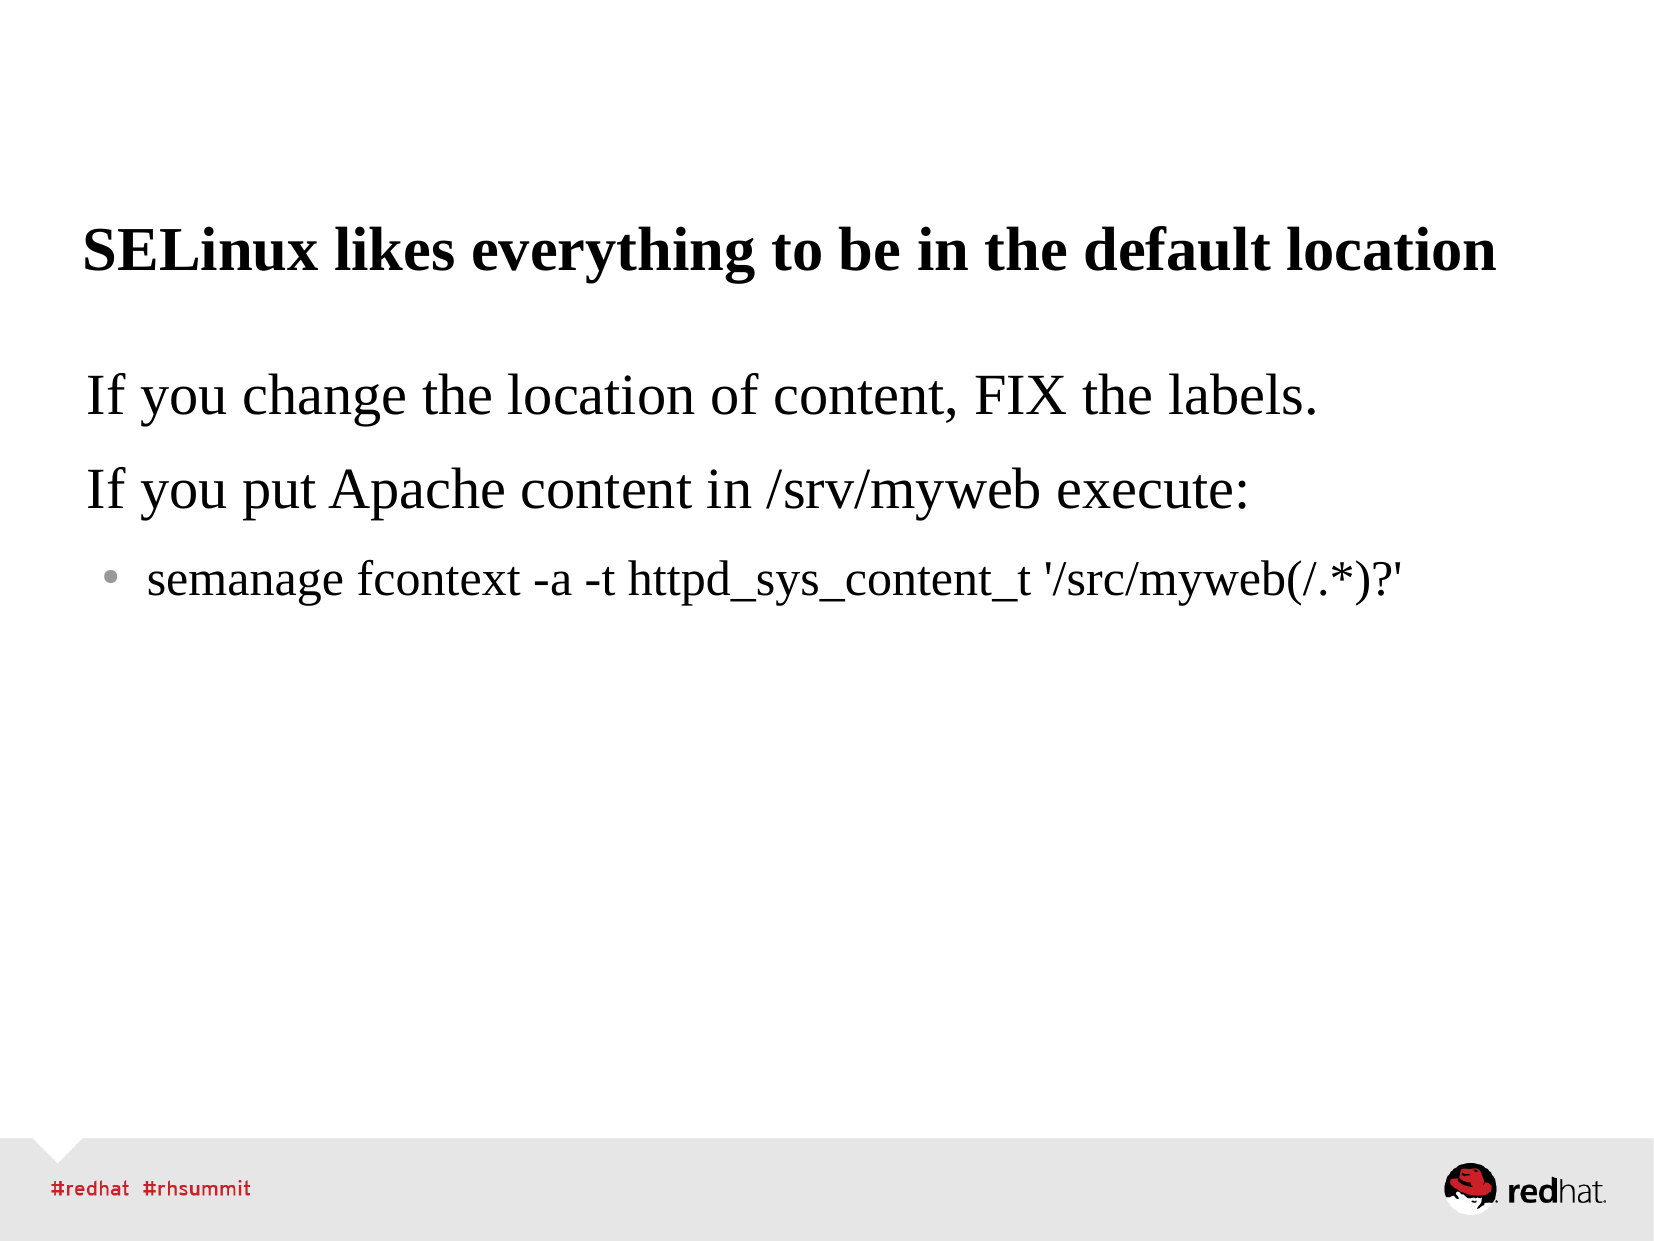

# SELinux likes everything to be in the default location
If you change the location of content, FIX the labels.
If you put Apache content in /srv/myweb execute:
semanage fcontext -a -t httpd_sys_content_t '/src/myweb(/.*)?'